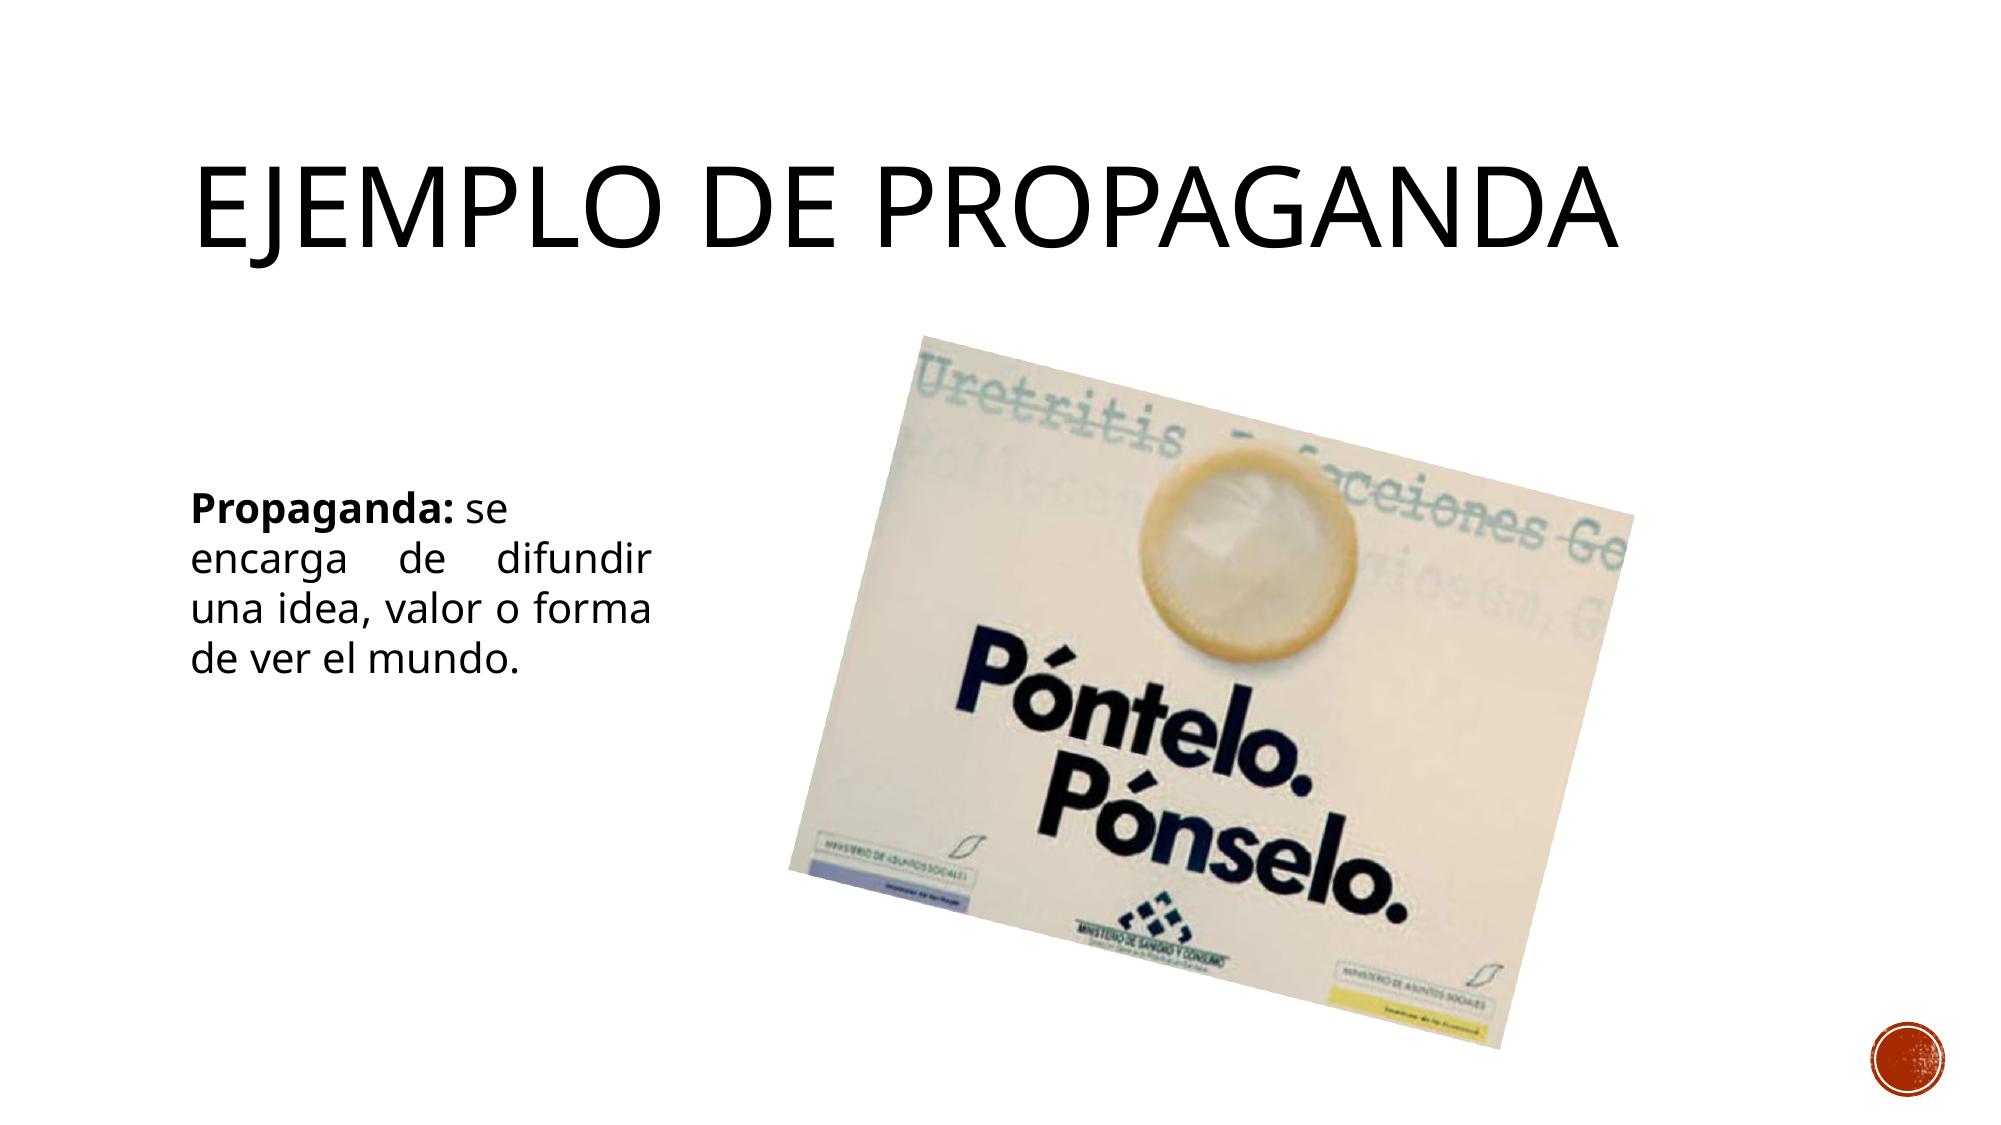

# Ejemplo de propaganda
Propaganda: se encarga de difundir una idea, valor o forma de ver el mundo.